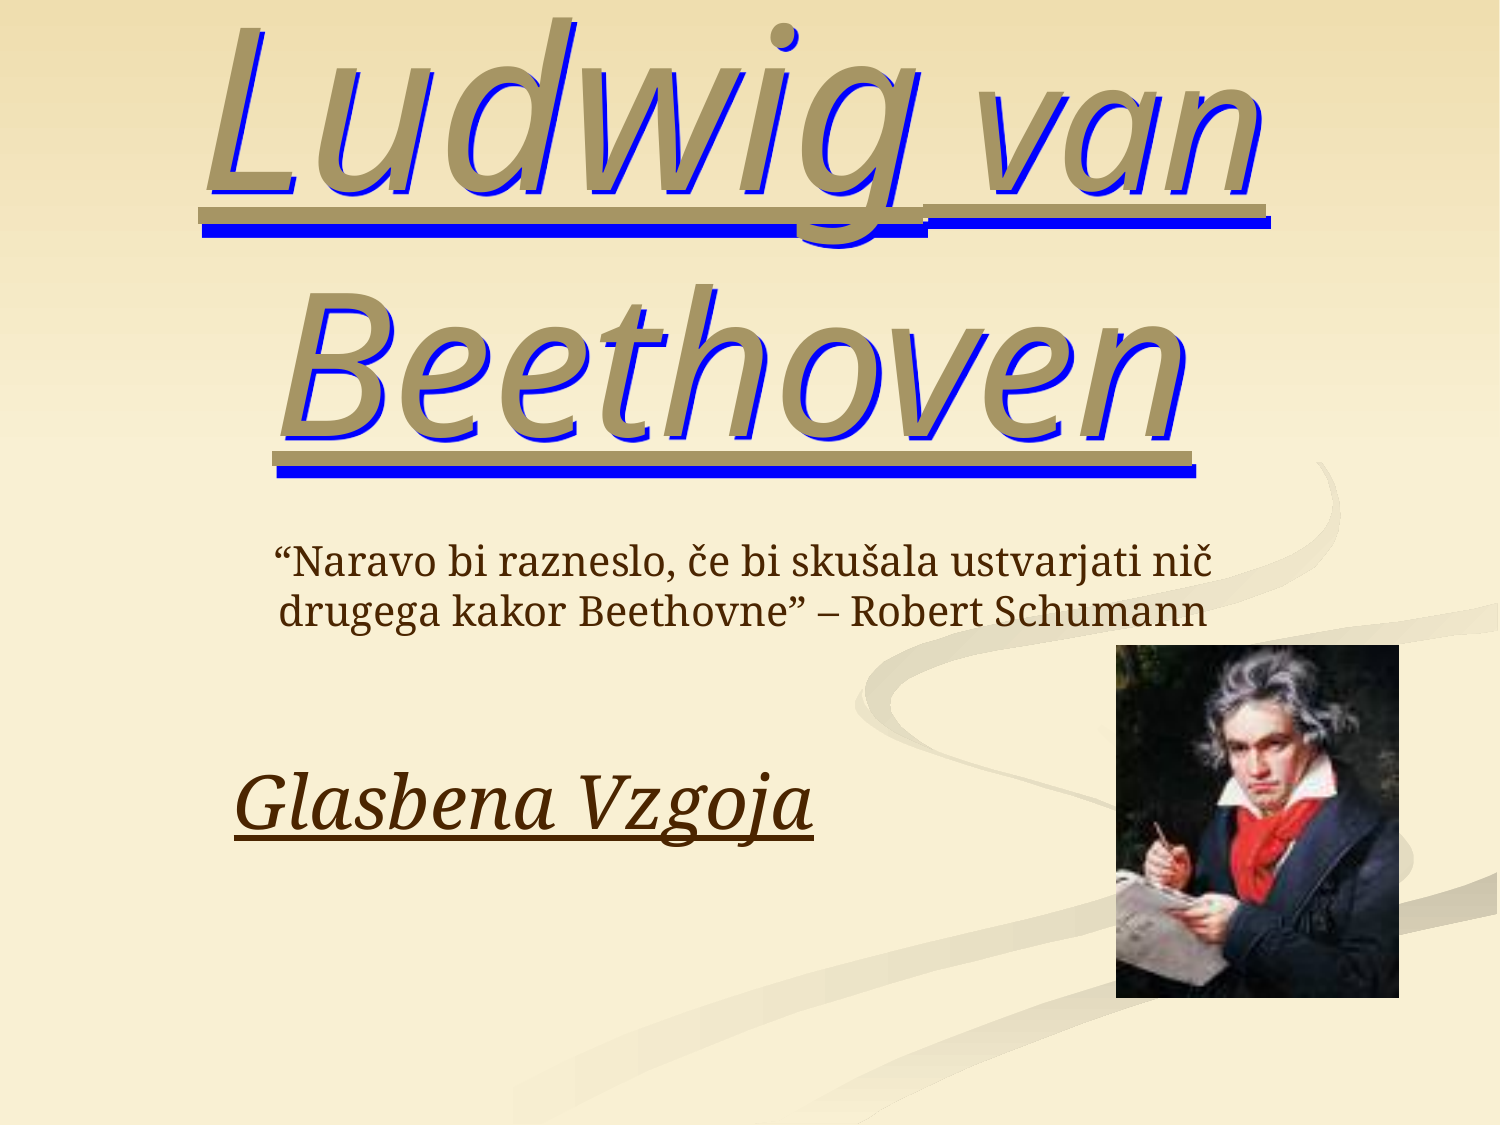

# Ludwig van Beethoven
“Naravo bi razneslo, če bi skušala ustvarjati nič drugega kakor Beethovne” – Robert Schumann
Glasbena Vzgoja